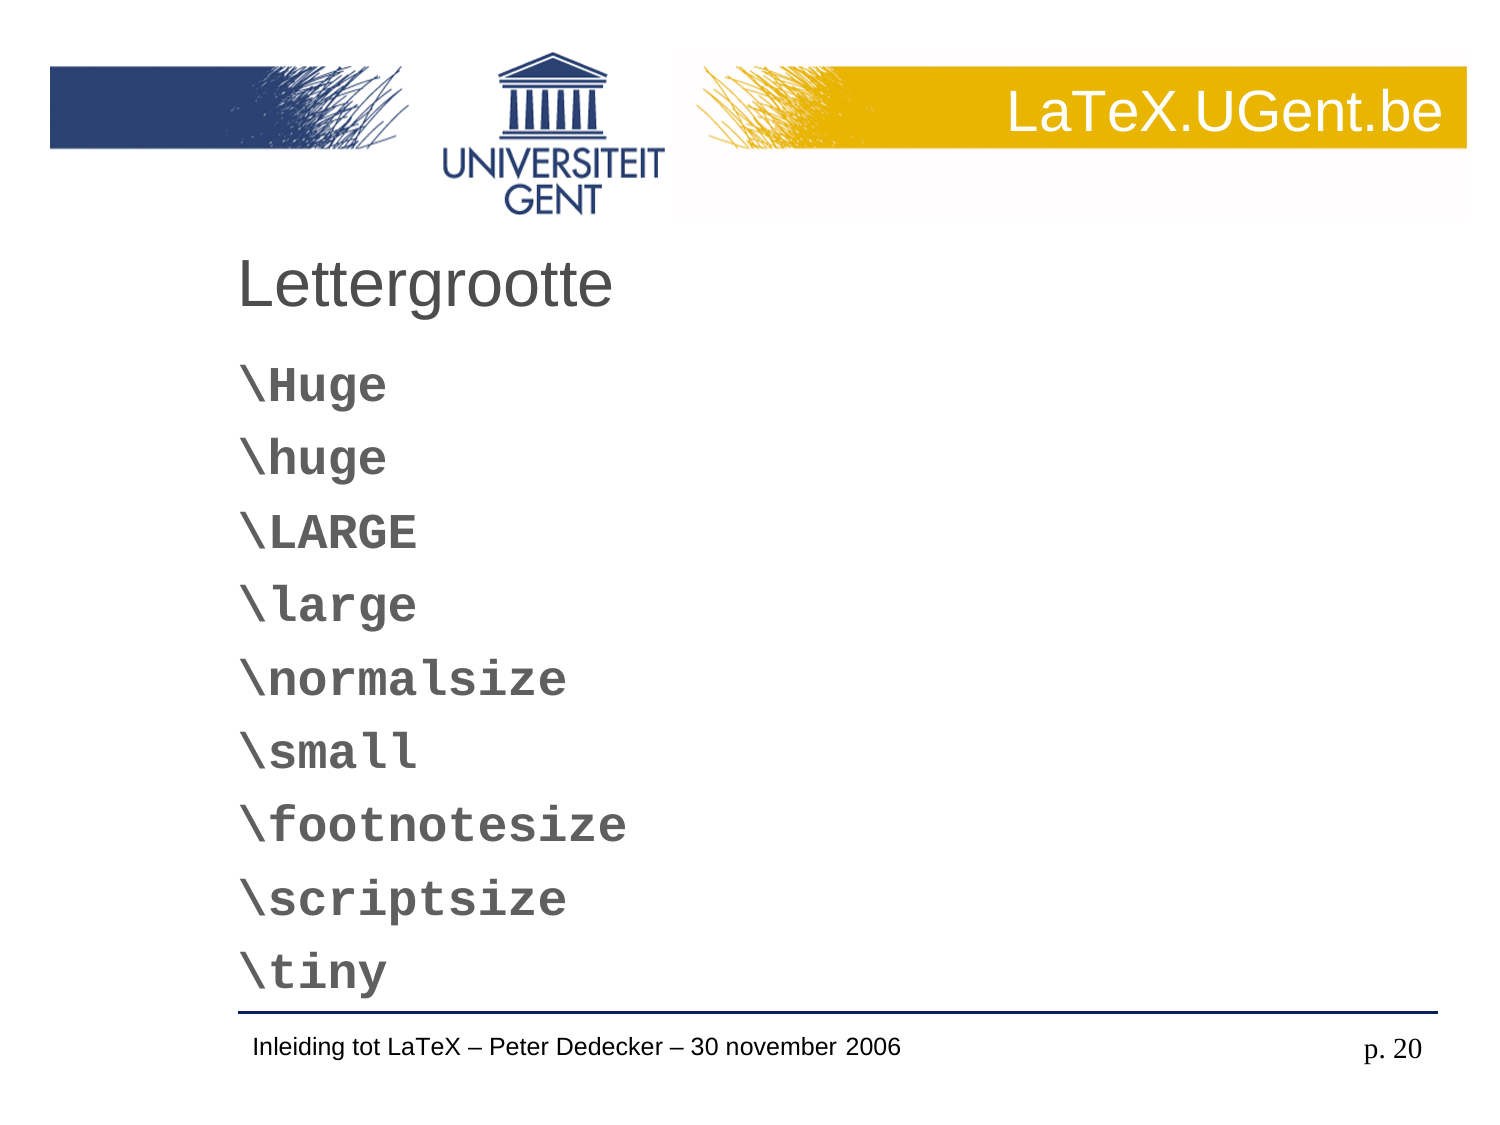

# Lettergrootte
\Huge
\huge
\LARGE
\large
\normalsize
\small
\footnotesize
\scriptsize
\tiny
20